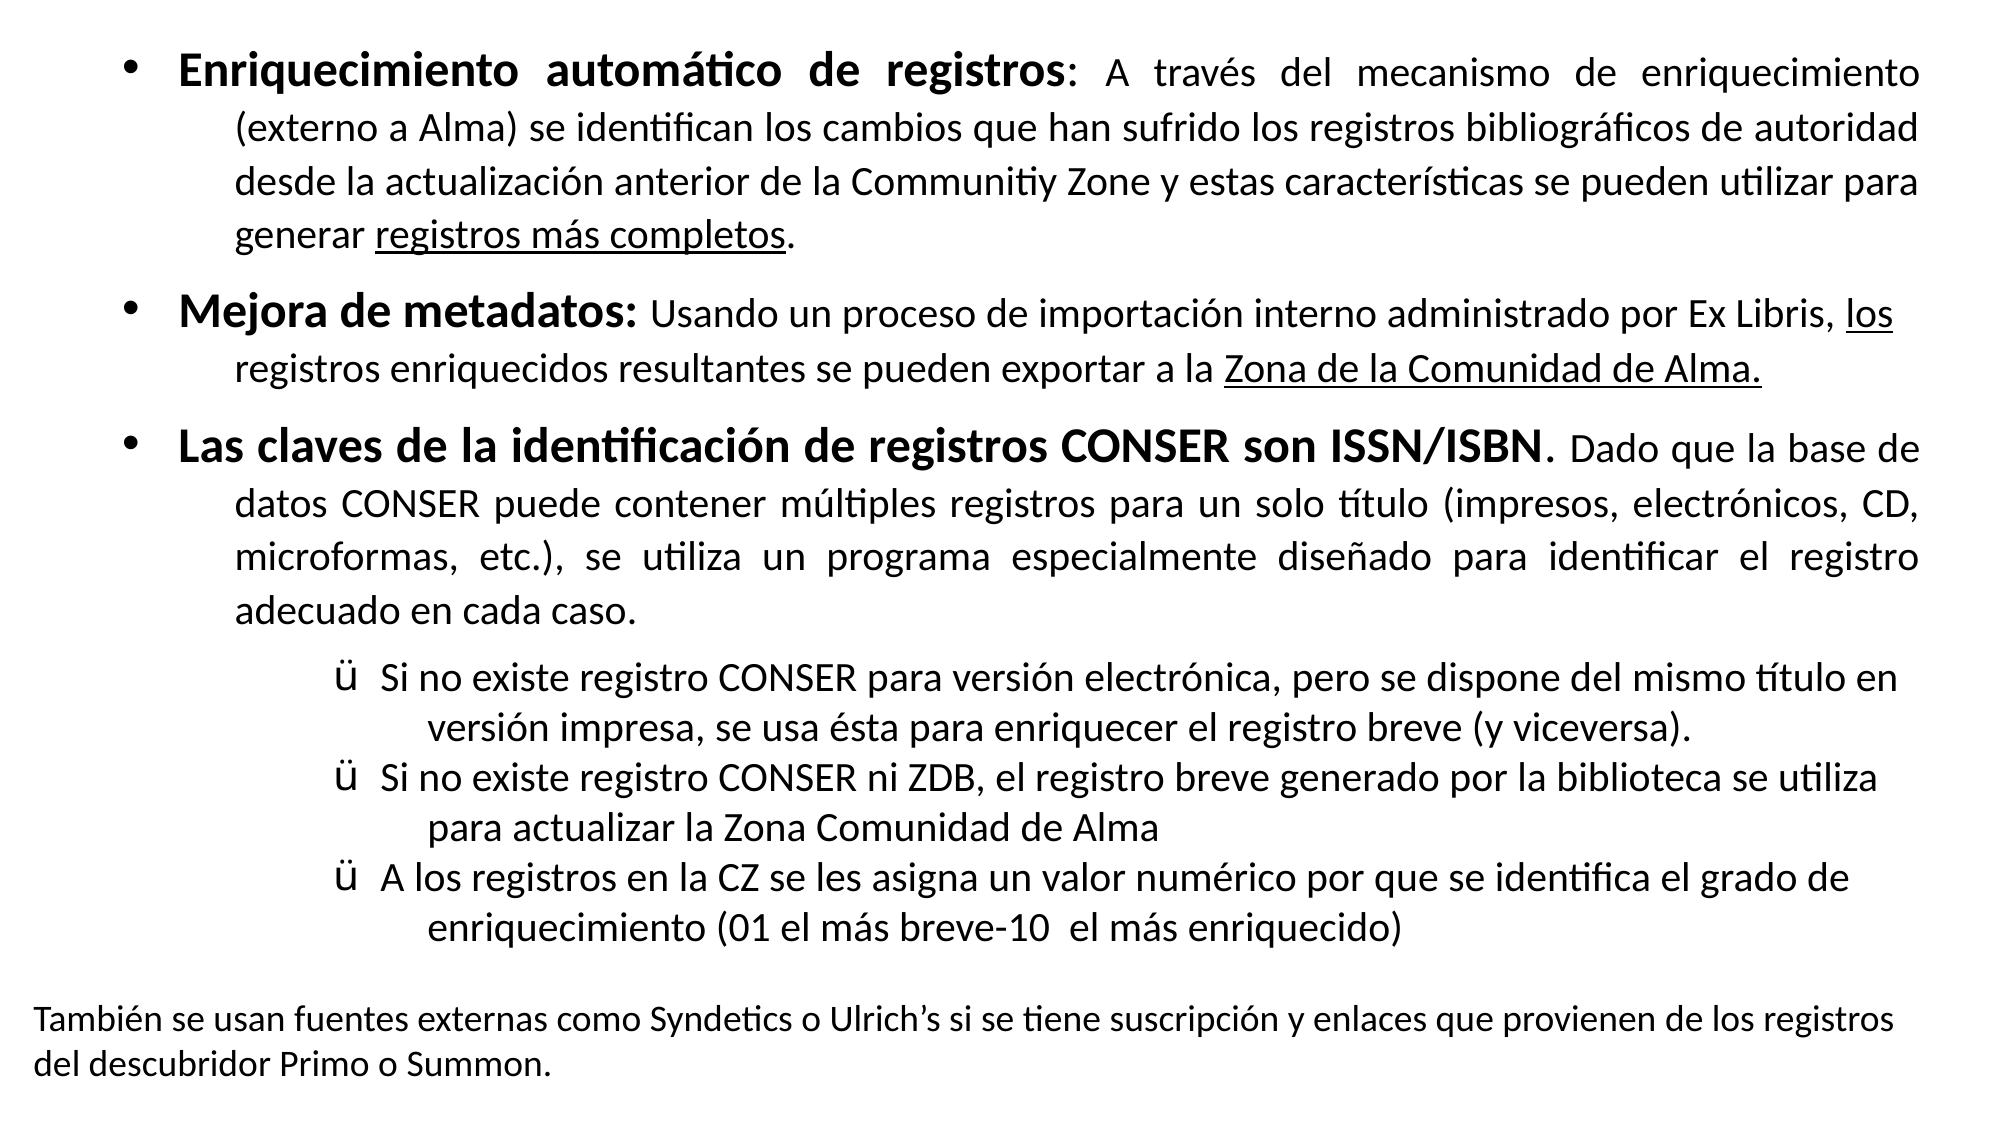

Enriquecimiento automático de registros: A través del mecanismo de enriquecimiento (externo a Alma) se identifican los cambios que han sufrido los registros bibliográficos de autoridad desde la actualización anterior de la Communitiy Zone y estas características se pueden utilizar para generar registros más completos.
Mejora de metadatos: Usando un proceso de importación interno administrado por Ex Libris, los registros enriquecidos resultantes se pueden exportar a la Zona de la Comunidad de Alma.
Las claves de la identificación de registros CONSER son ISSN/ISBN. Dado que la base de datos CONSER puede contener múltiples registros para un solo título (impresos, electrónicos, CD, microformas, etc.), se utiliza un programa especialmente diseñado para identificar el registro adecuado en cada caso.
Si no existe registro CONSER para versión electrónica, pero se dispone del mismo título en versión impresa, se usa ésta para enriquecer el registro breve (y viceversa).
Si no existe registro CONSER ni ZDB, el registro breve generado por la biblioteca se utiliza para actualizar la Zona Comunidad de Alma
A los registros en la CZ se les asigna un valor numérico por que se identifica el grado de enriquecimiento (01 el más breve-10 el más enriquecido)
También se usan fuentes externas como Syndetics o Ulrich’s si se tiene suscripción y enlaces que provienen de los registros del descubridor Primo o Summon.